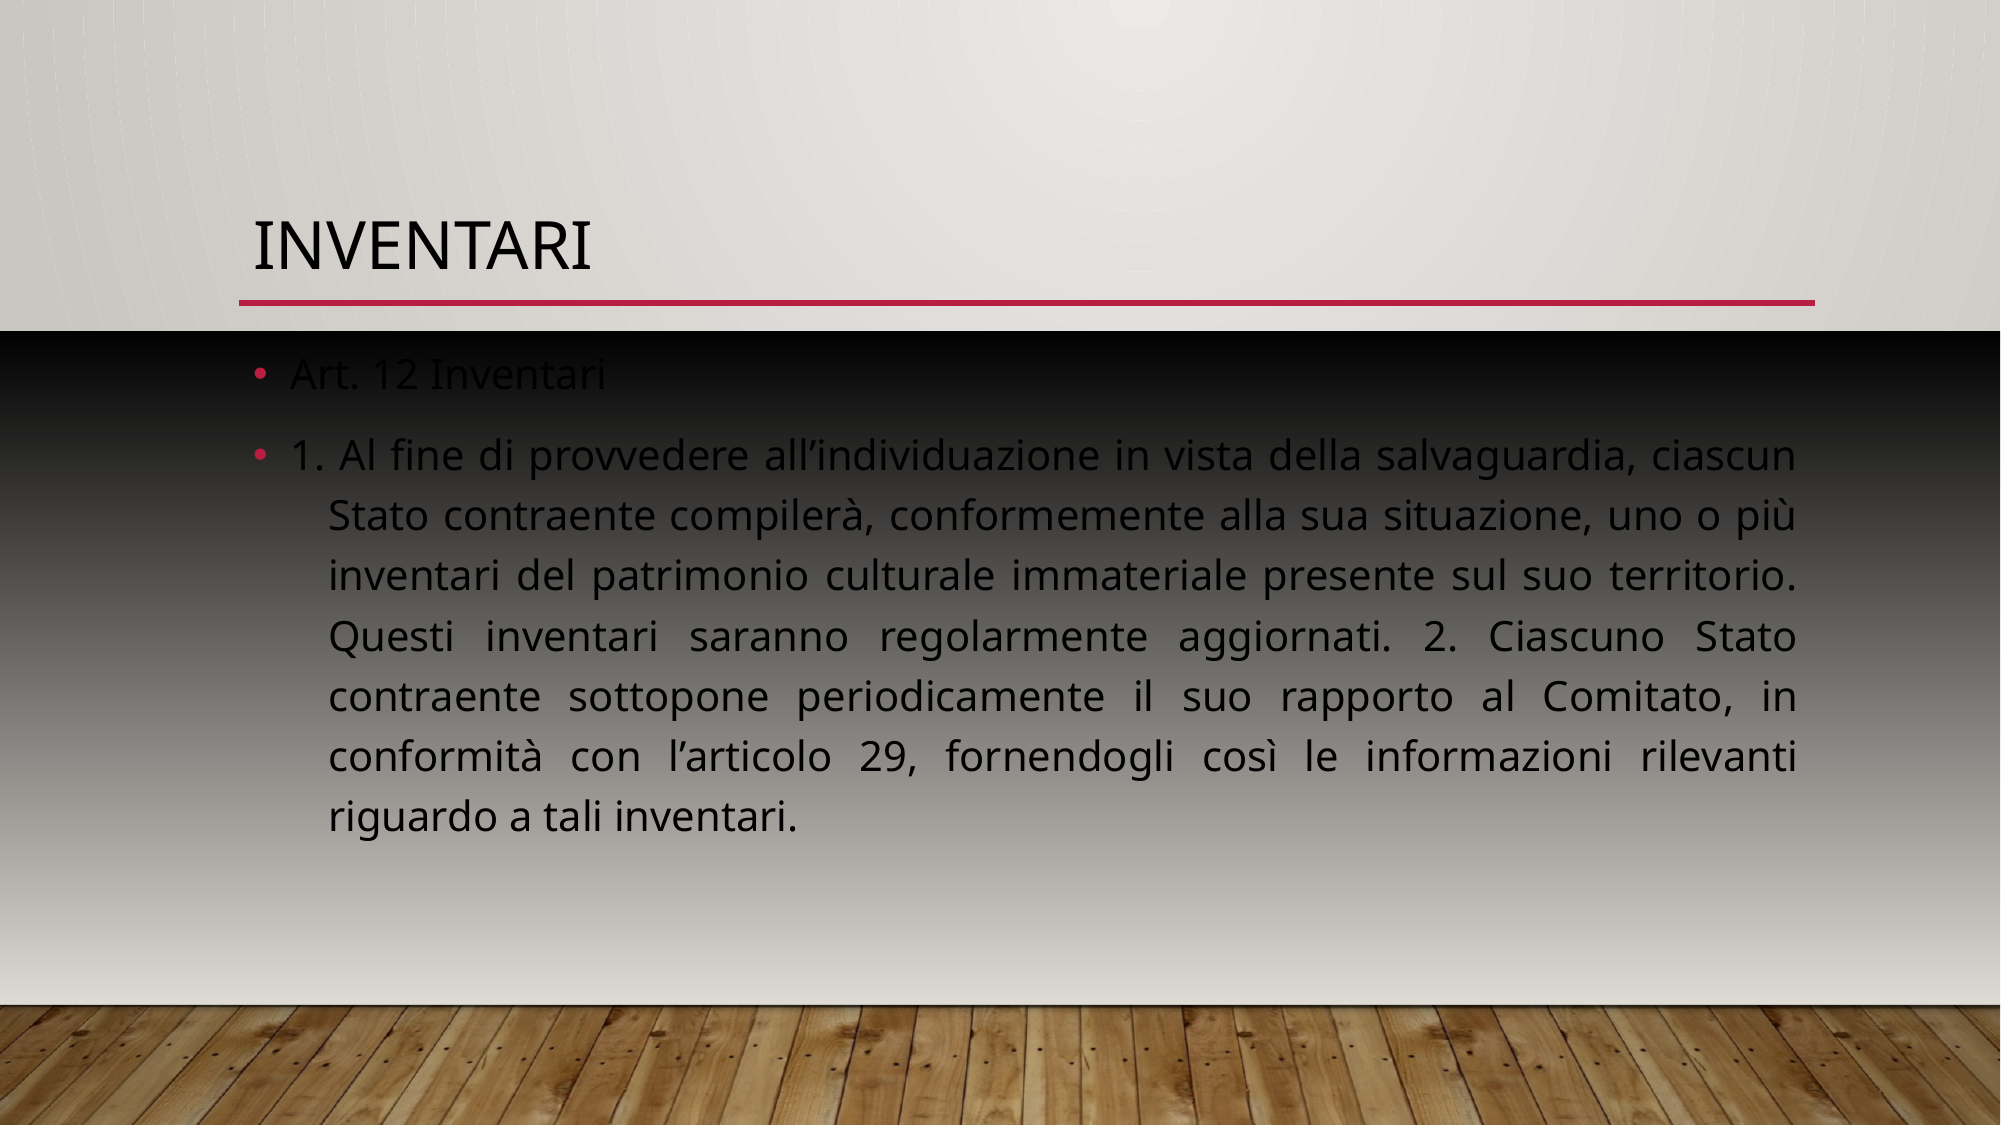

# inventari
Art. 12 Inventari
1. Al fine di provvedere all’individuazione in vista della salvaguardia, ciascun Stato contraente compilerà, conformemente alla sua situazione, uno o più inventari del patrimonio culturale immateriale presente sul suo territorio. Questi inventari saranno regolarmente aggiornati. 2. Ciascuno Stato contraente sottopone periodicamente il suo rapporto al Comitato, in conformità con l’articolo 29, fornendogli così le informazioni rilevanti riguardo a tali inventari.